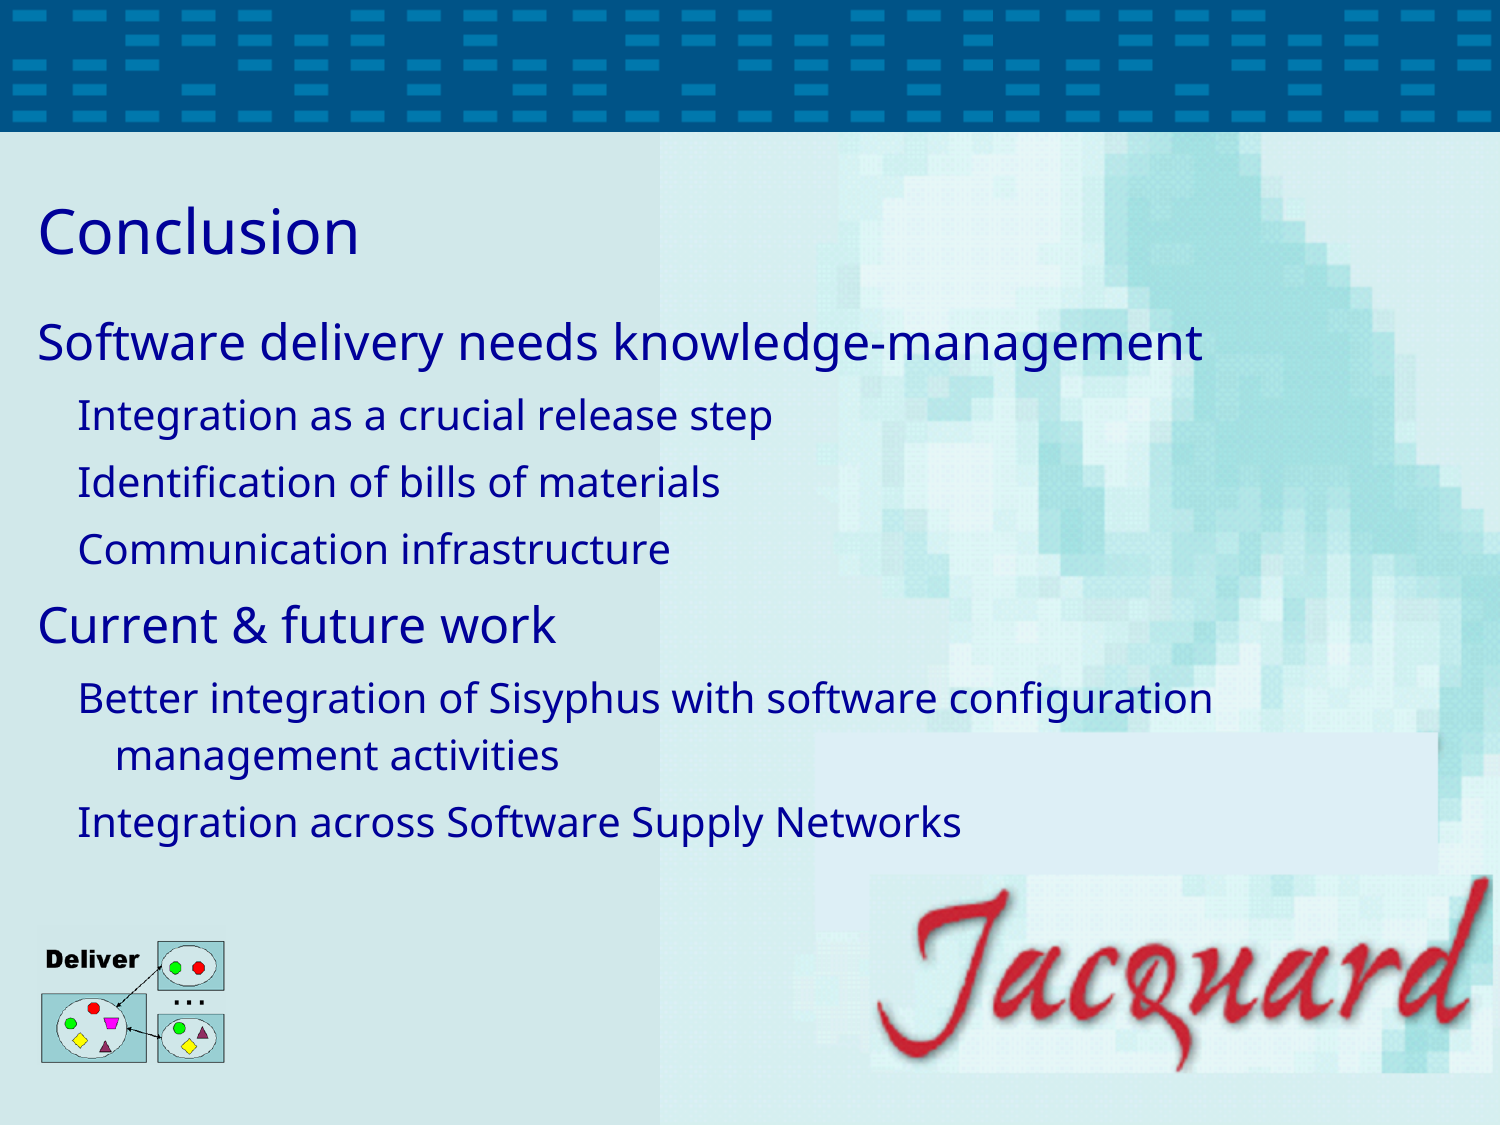

# Conclusion
Software delivery needs knowledge-management
Integration as a crucial release step
Identification of bills of materials
Communication infrastructure
Current & future work
Better integration of Sisyphus with software configuration management activities
Integration across Software Supply Networks